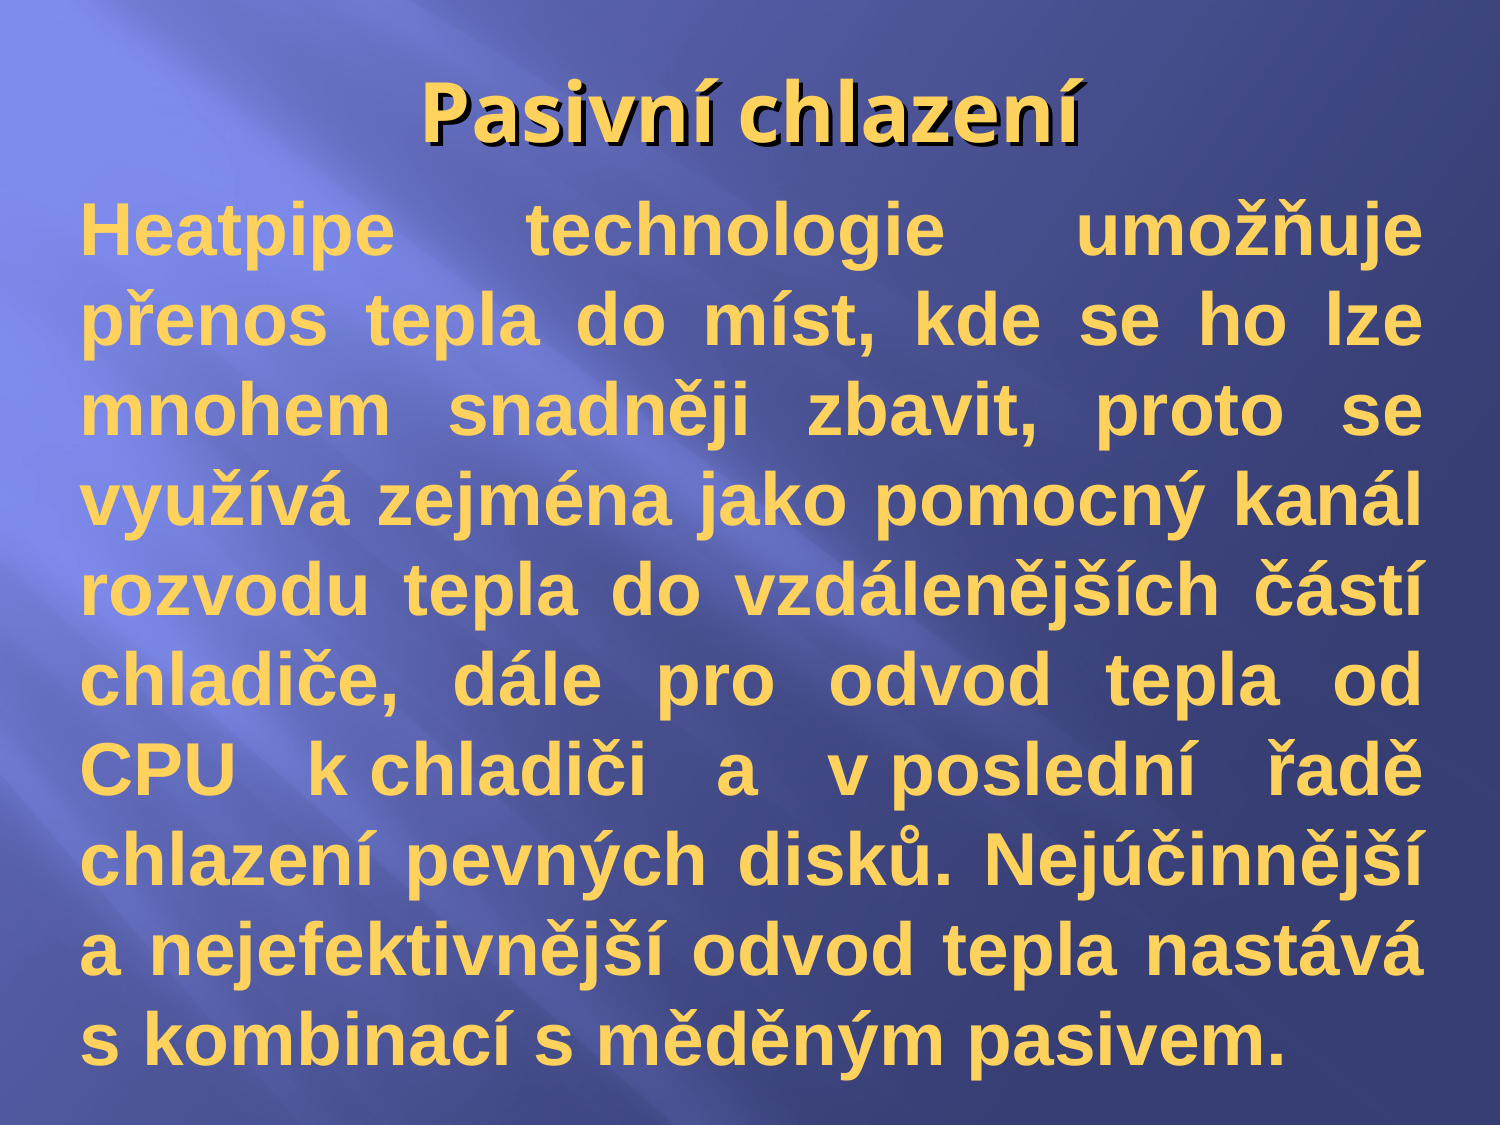

# Pasivní chlazení
Heatpipe technologie umožňuje přenos tepla do míst, kde se ho lze mnohem snadněji zbavit, proto se využívá zejména jako pomocný kanál rozvodu tepla do vzdálenějších částí chladiče, dále pro odvod tepla od CPU k chladiči a v poslední řadě chlazení pevných disků. Nejúčinnější a nejefektivnější odvod tepla nastává s kombinací s měděným pasivem.